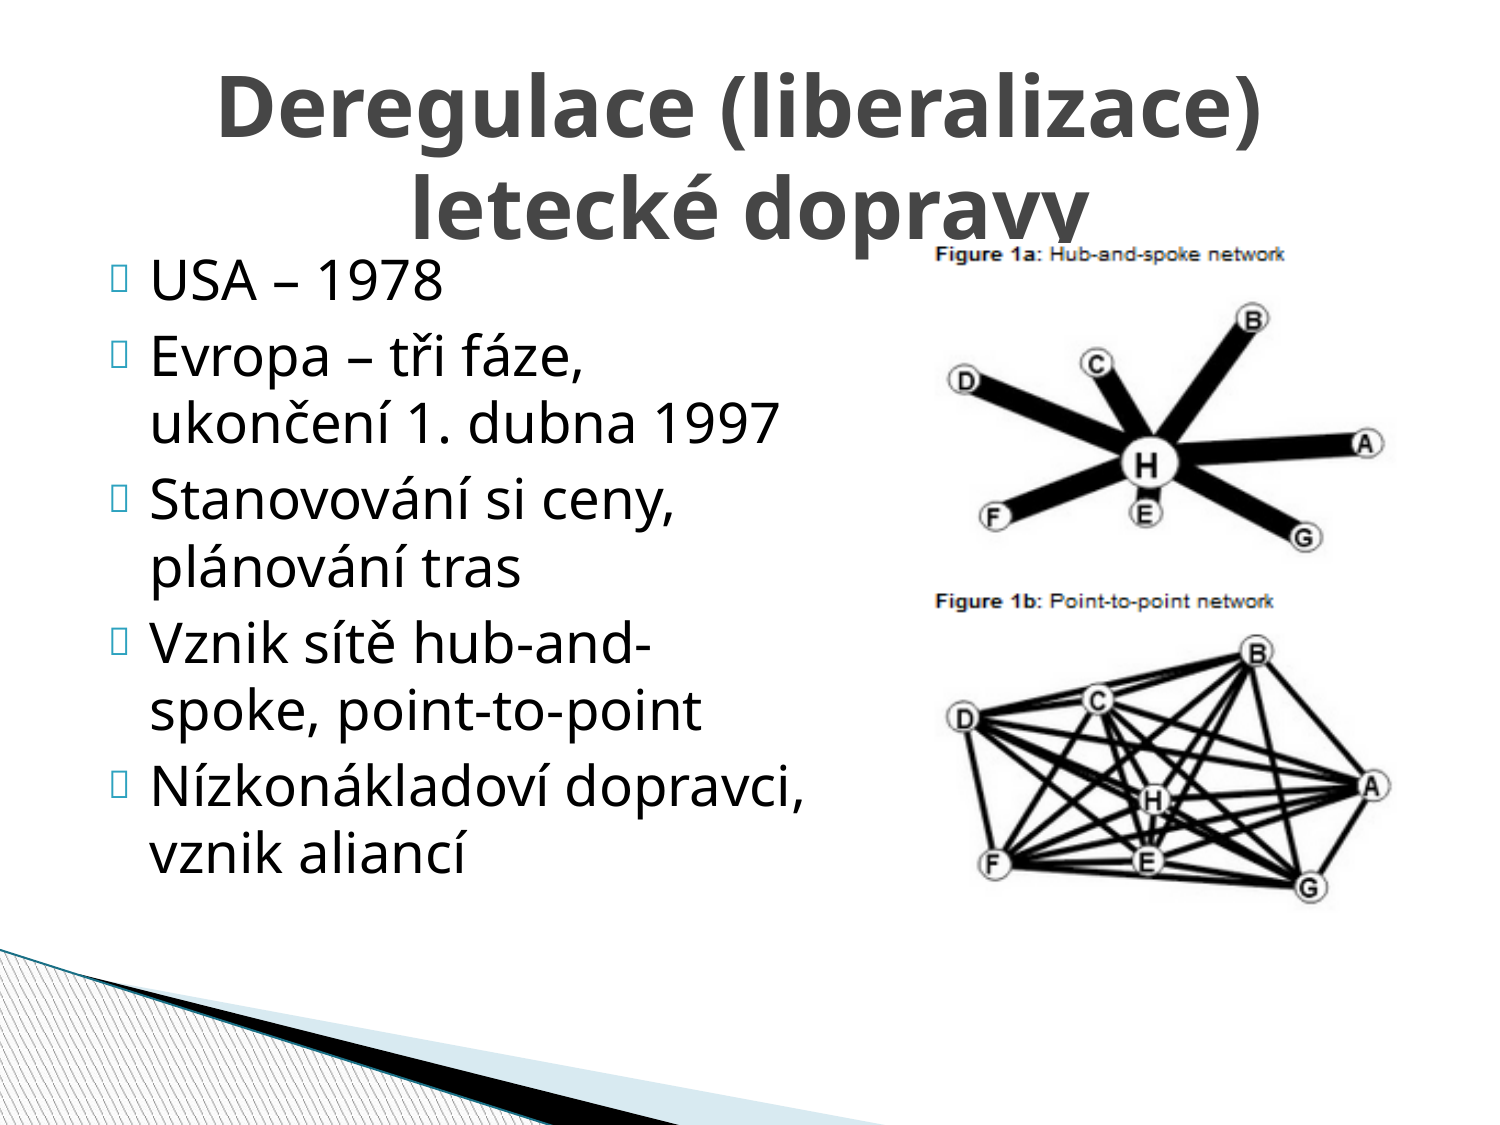

# Deregulace (liberalizace) letecké dopravy
USA – 1978
Evropa – tři fáze, ukončení 1. dubna 1997
Stanovování si ceny, plánování tras
Vznik sítě hub-and-spoke, point-to-point
Nízkonákladoví dopravci, vznik aliancí